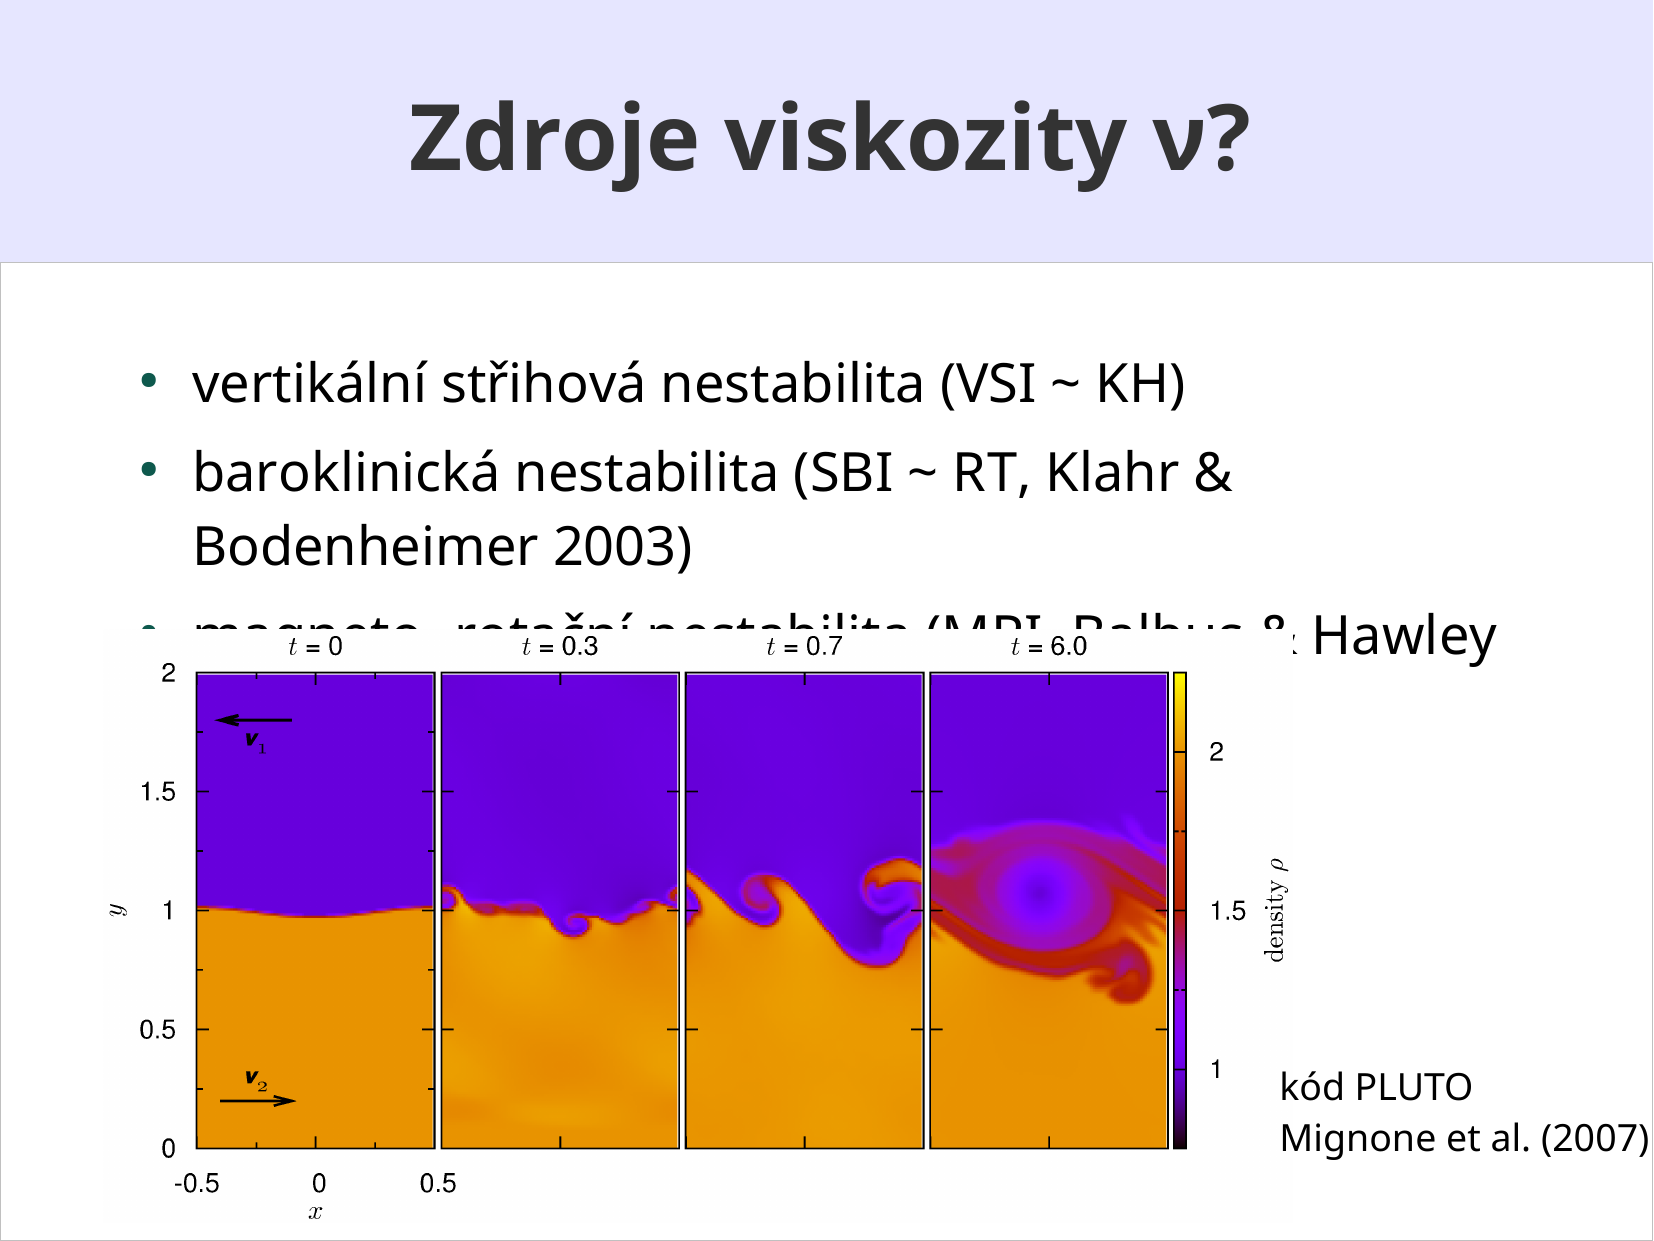

# Zdroje viskozity ν?
vertikální střihová nestabilita (VSI ~ KH)
baroklinická nestabilita (SBI ~ RT, Klahr & Bodenheimer 2003)
magneto‒rotační nestabilita (MRI, Balbus & Hawley 1973)
kód PLUTO
Mignone et al. (2007)